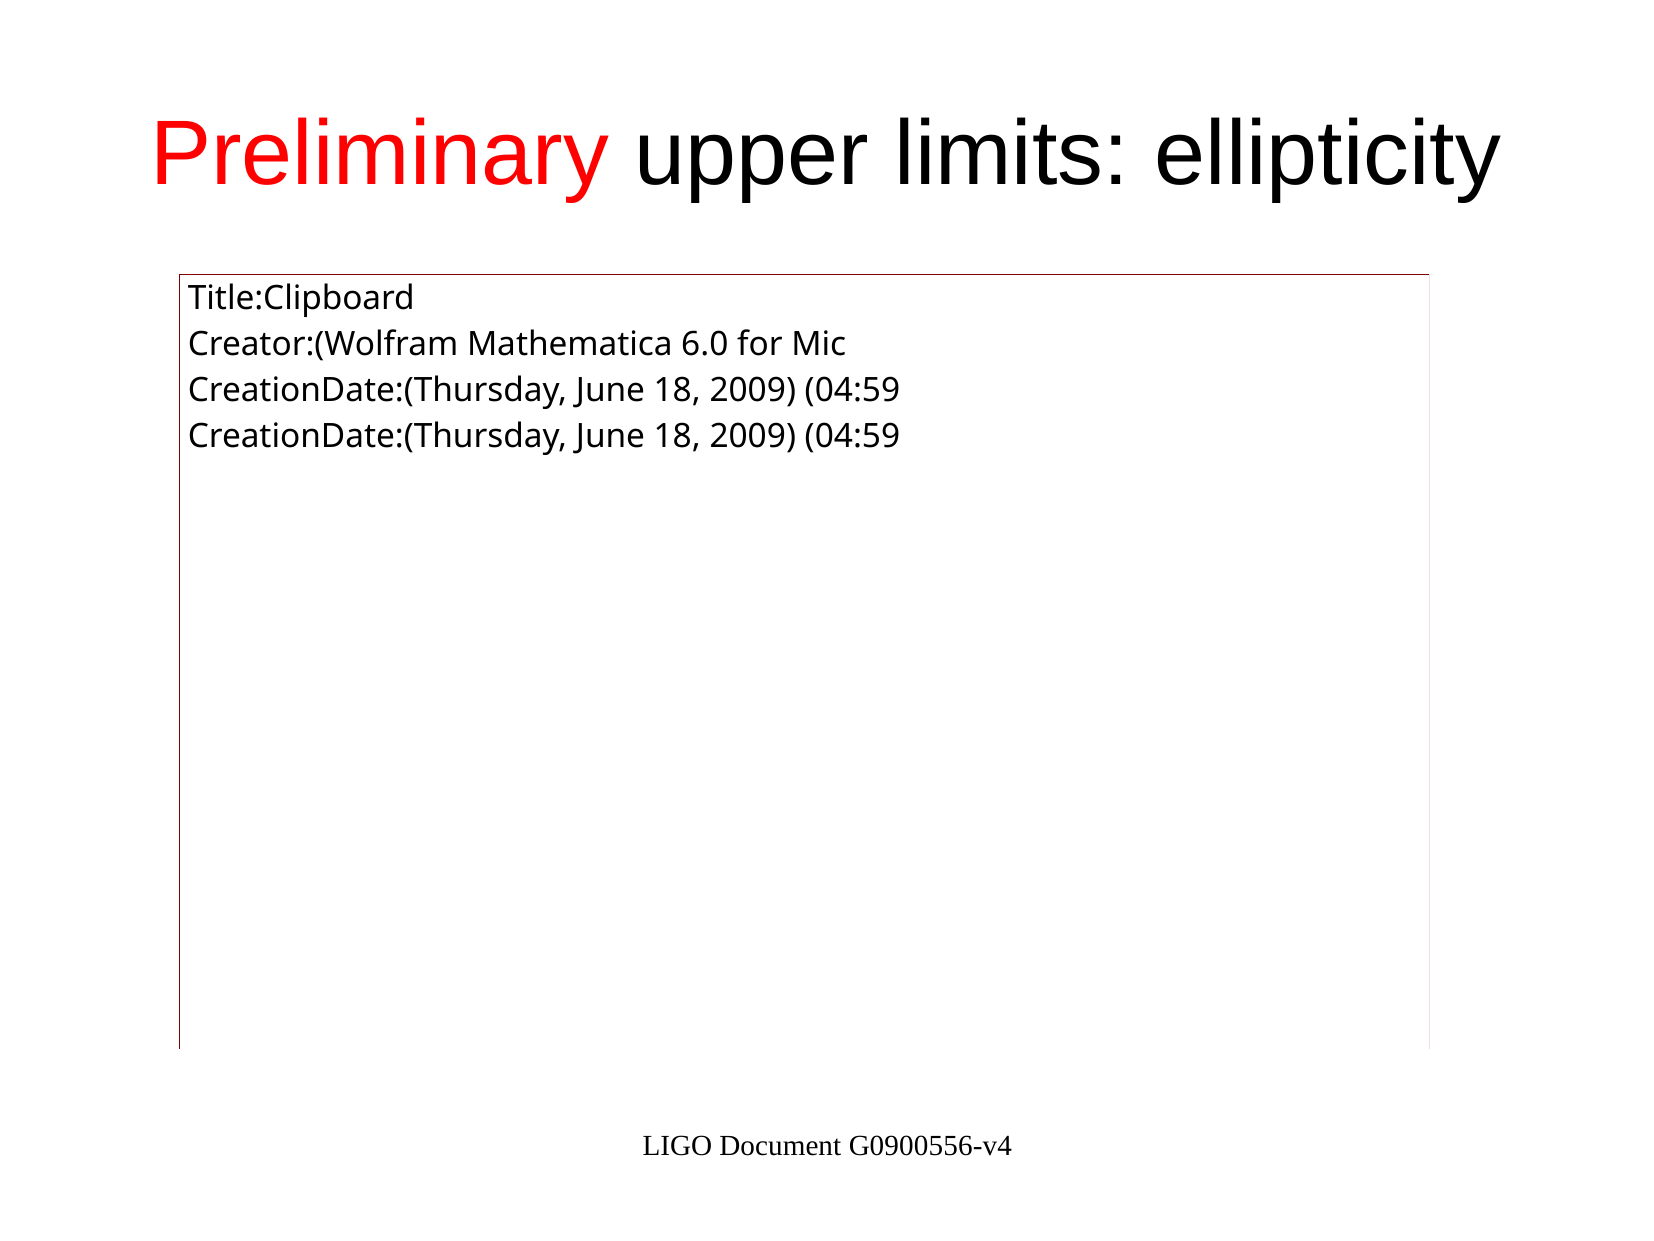

# Preliminary upper limits: ellipticity
LIGO Document G0900556-v4